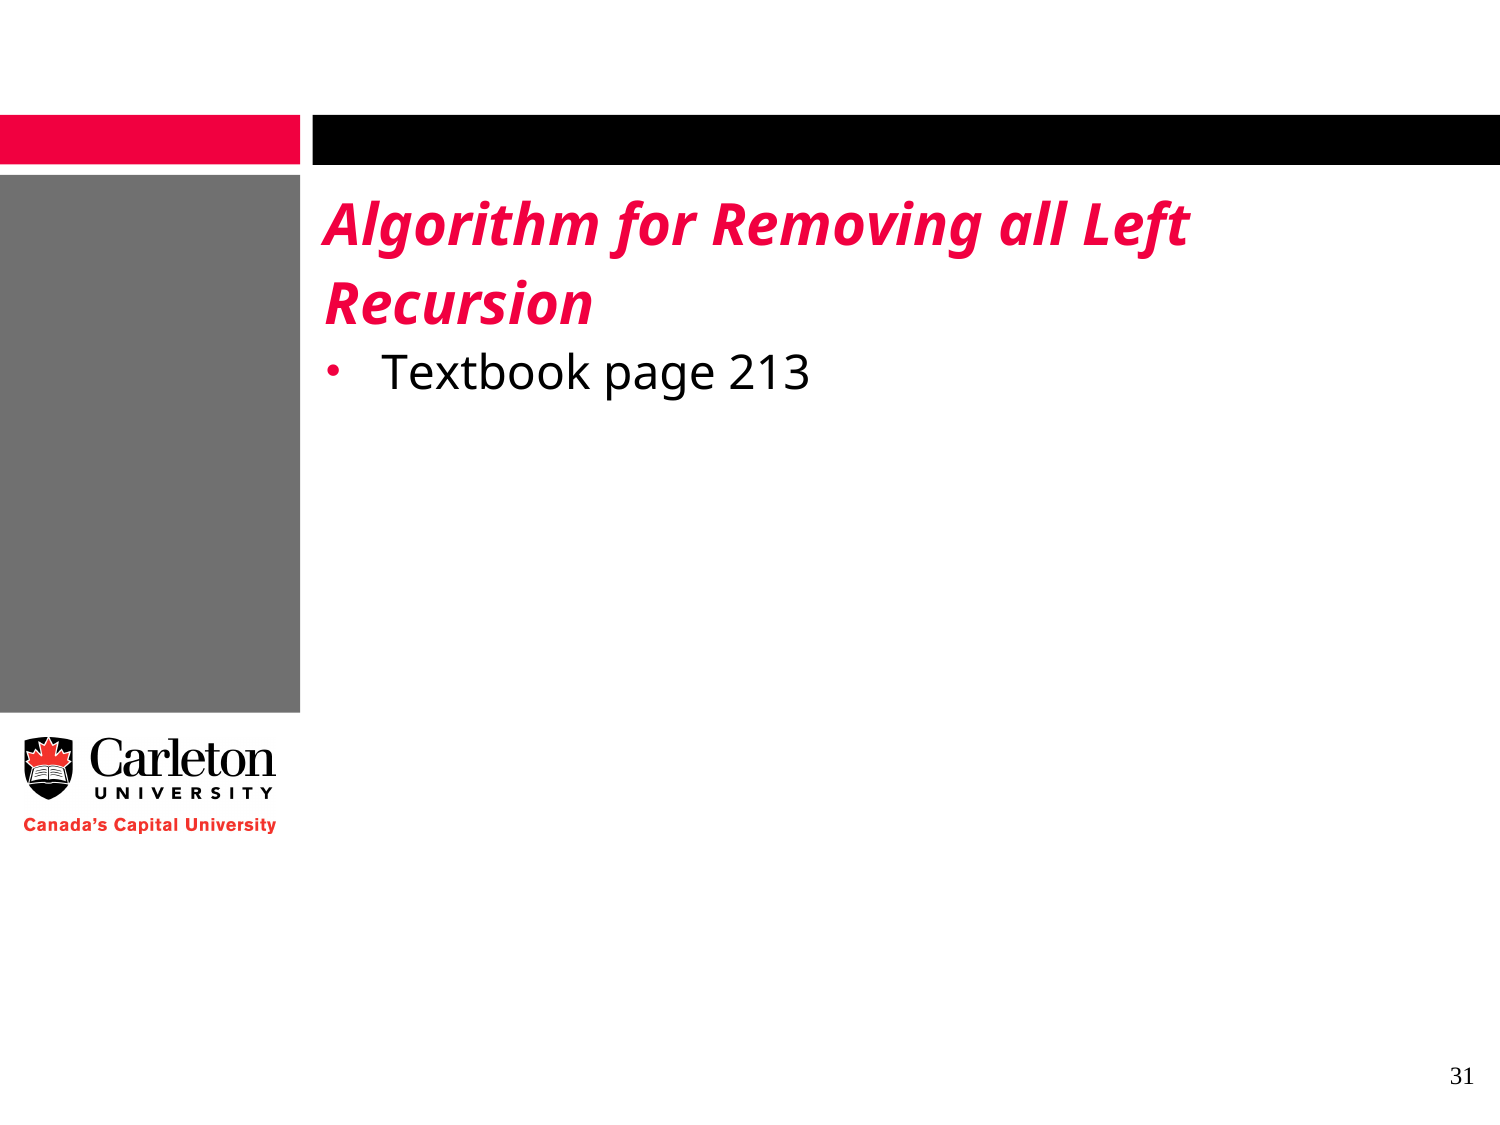

# Algorithm for Removing all Left Recursion
Textbook page 213
31